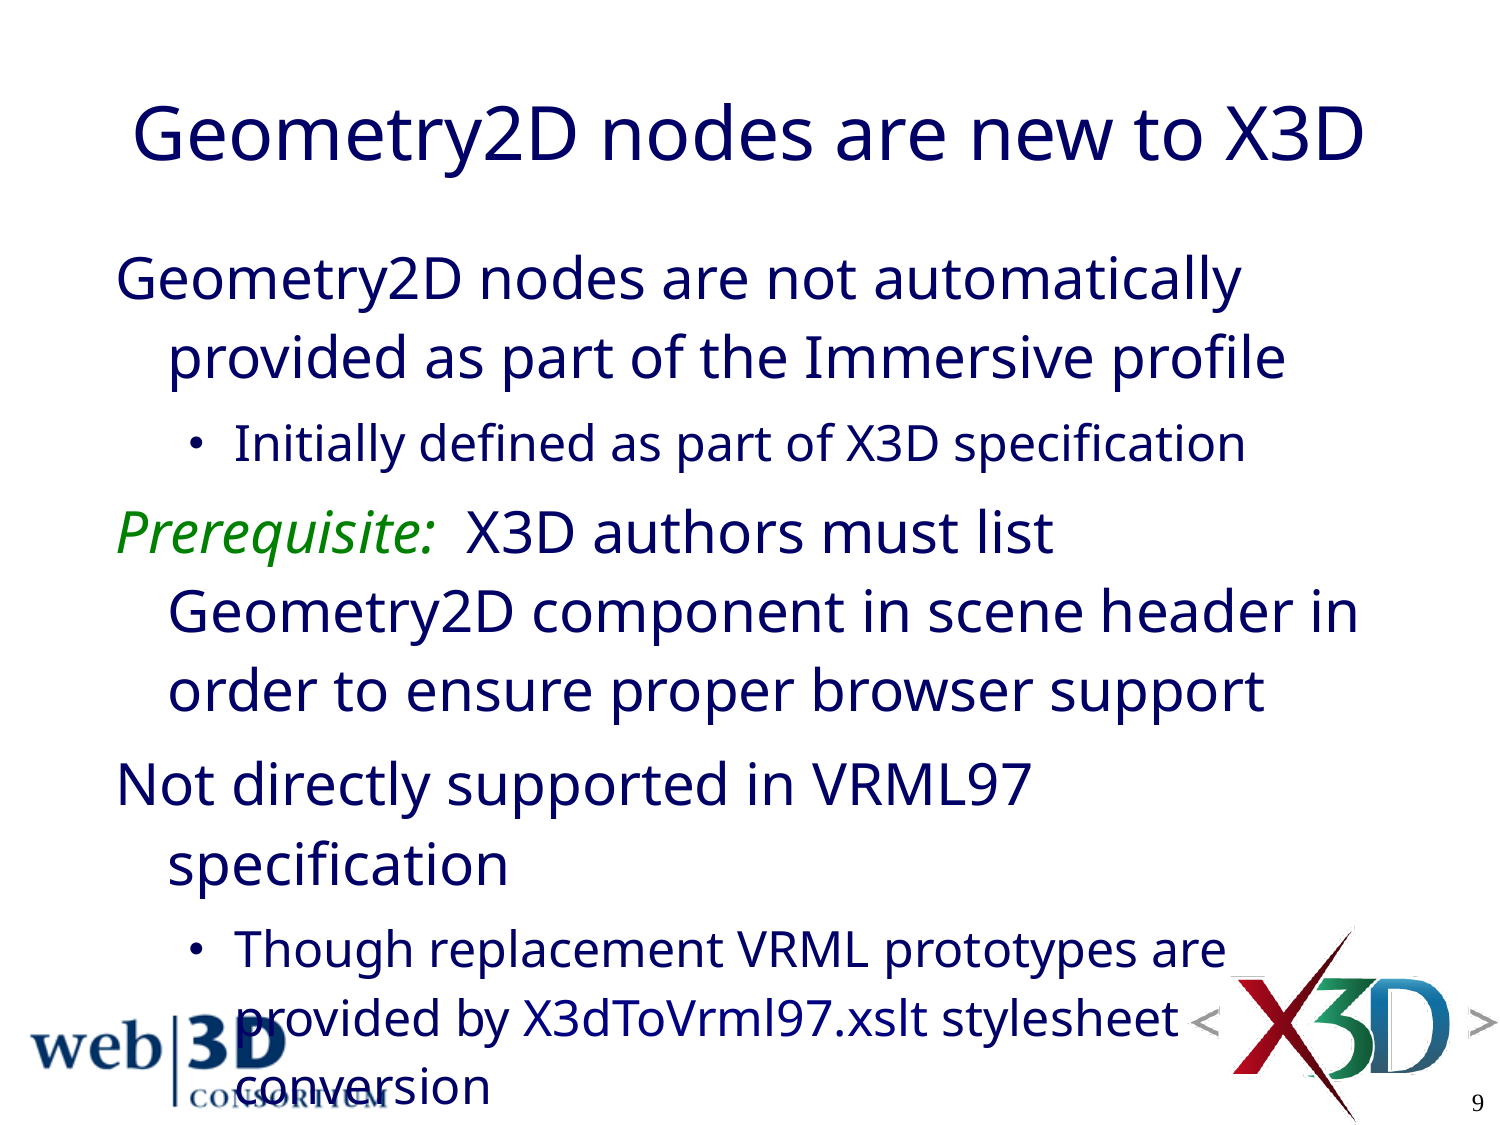

# Geometry2D nodes are new to X3D
Geometry2D nodes are not automatically provided as part of the Immersive profile
Initially defined as part of X3D specification
Prerequisite: X3D authors must list Geometry2D component in scene header in order to ensure proper browser support
Not directly supported in VRML97 specification
Though replacement VRML prototypes are provided by X3dToVrml97.xslt stylesheet conversion
So backwards compatibility is feasible with VRML